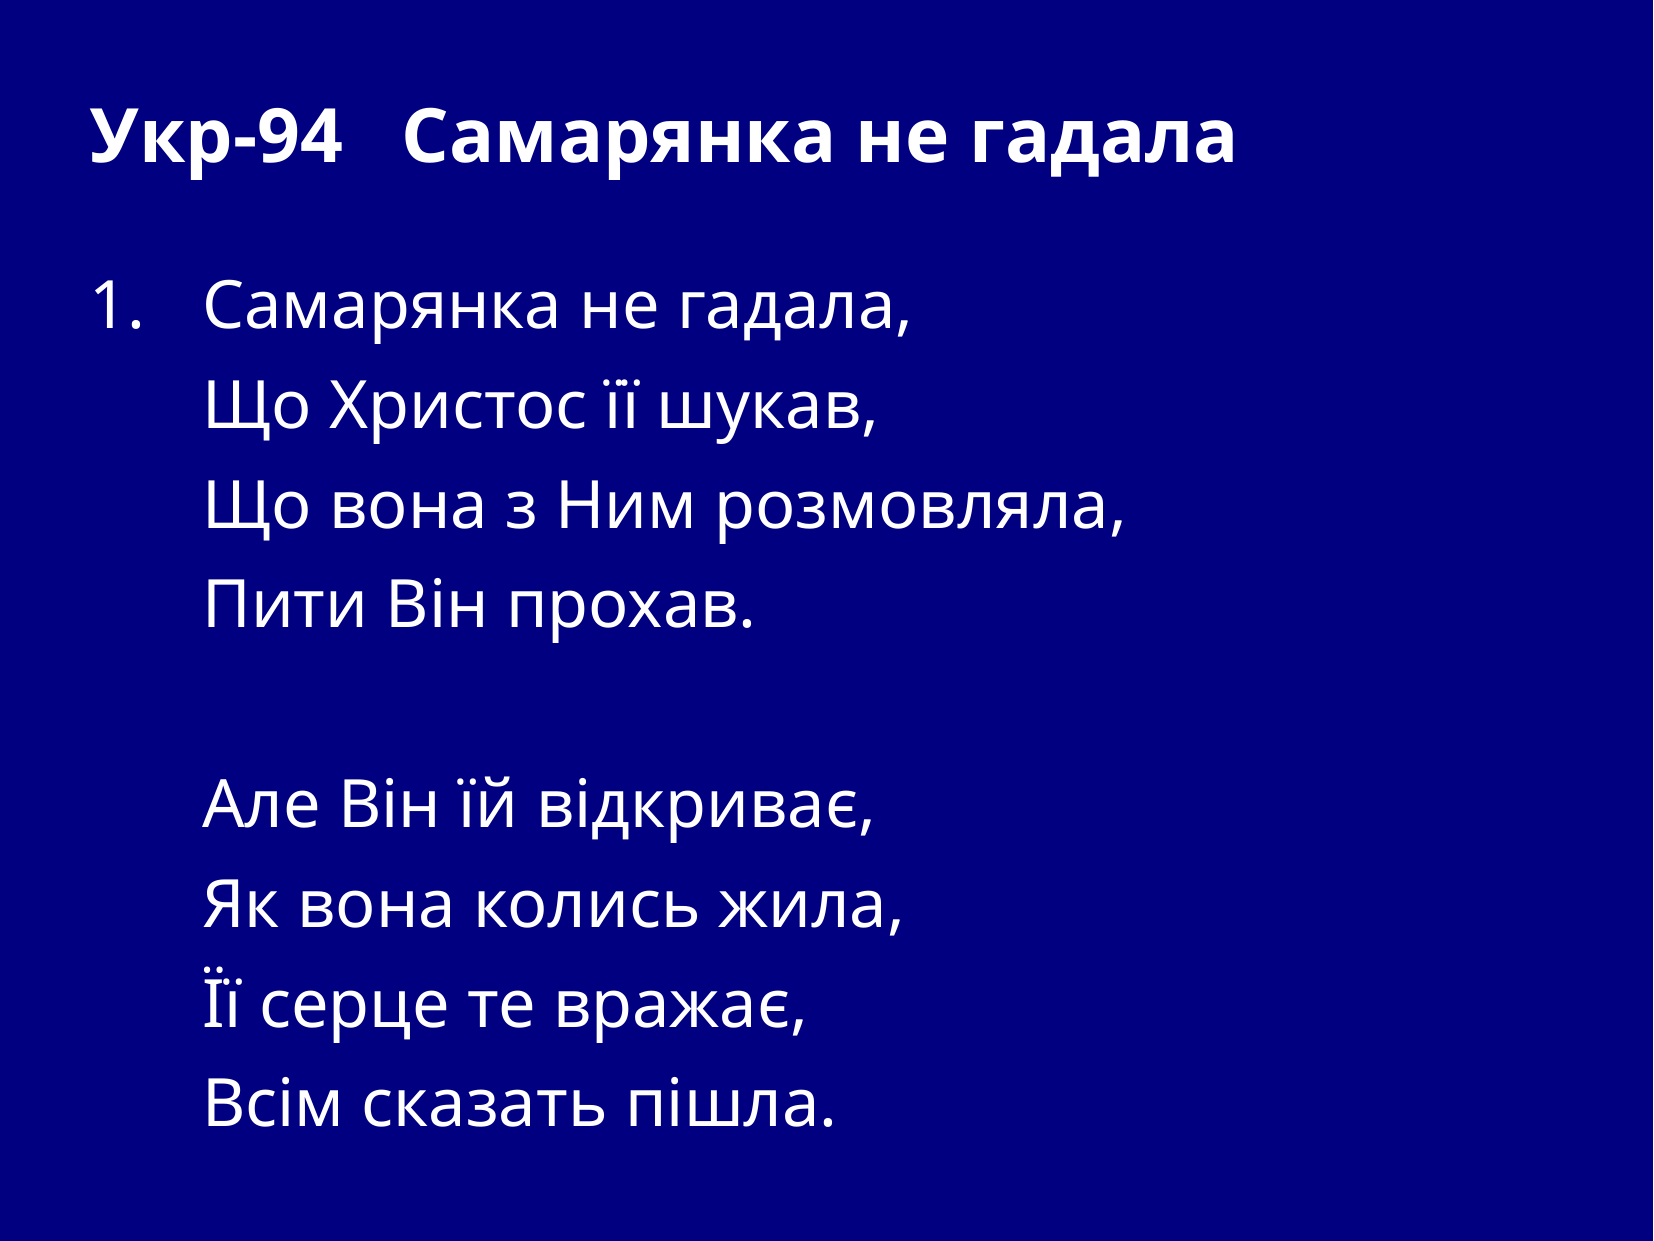

Укр-94 Самарянка не гадала
1.	Самарянка не гадала,
	Що Христос її шукав,
	Що вона з Ним розмовляла,
	Пити Він прохав.
	Але Він їй відкриває,
	Як вона колись жила,
	Її серце те вражає,
	Всім сказать пішла.